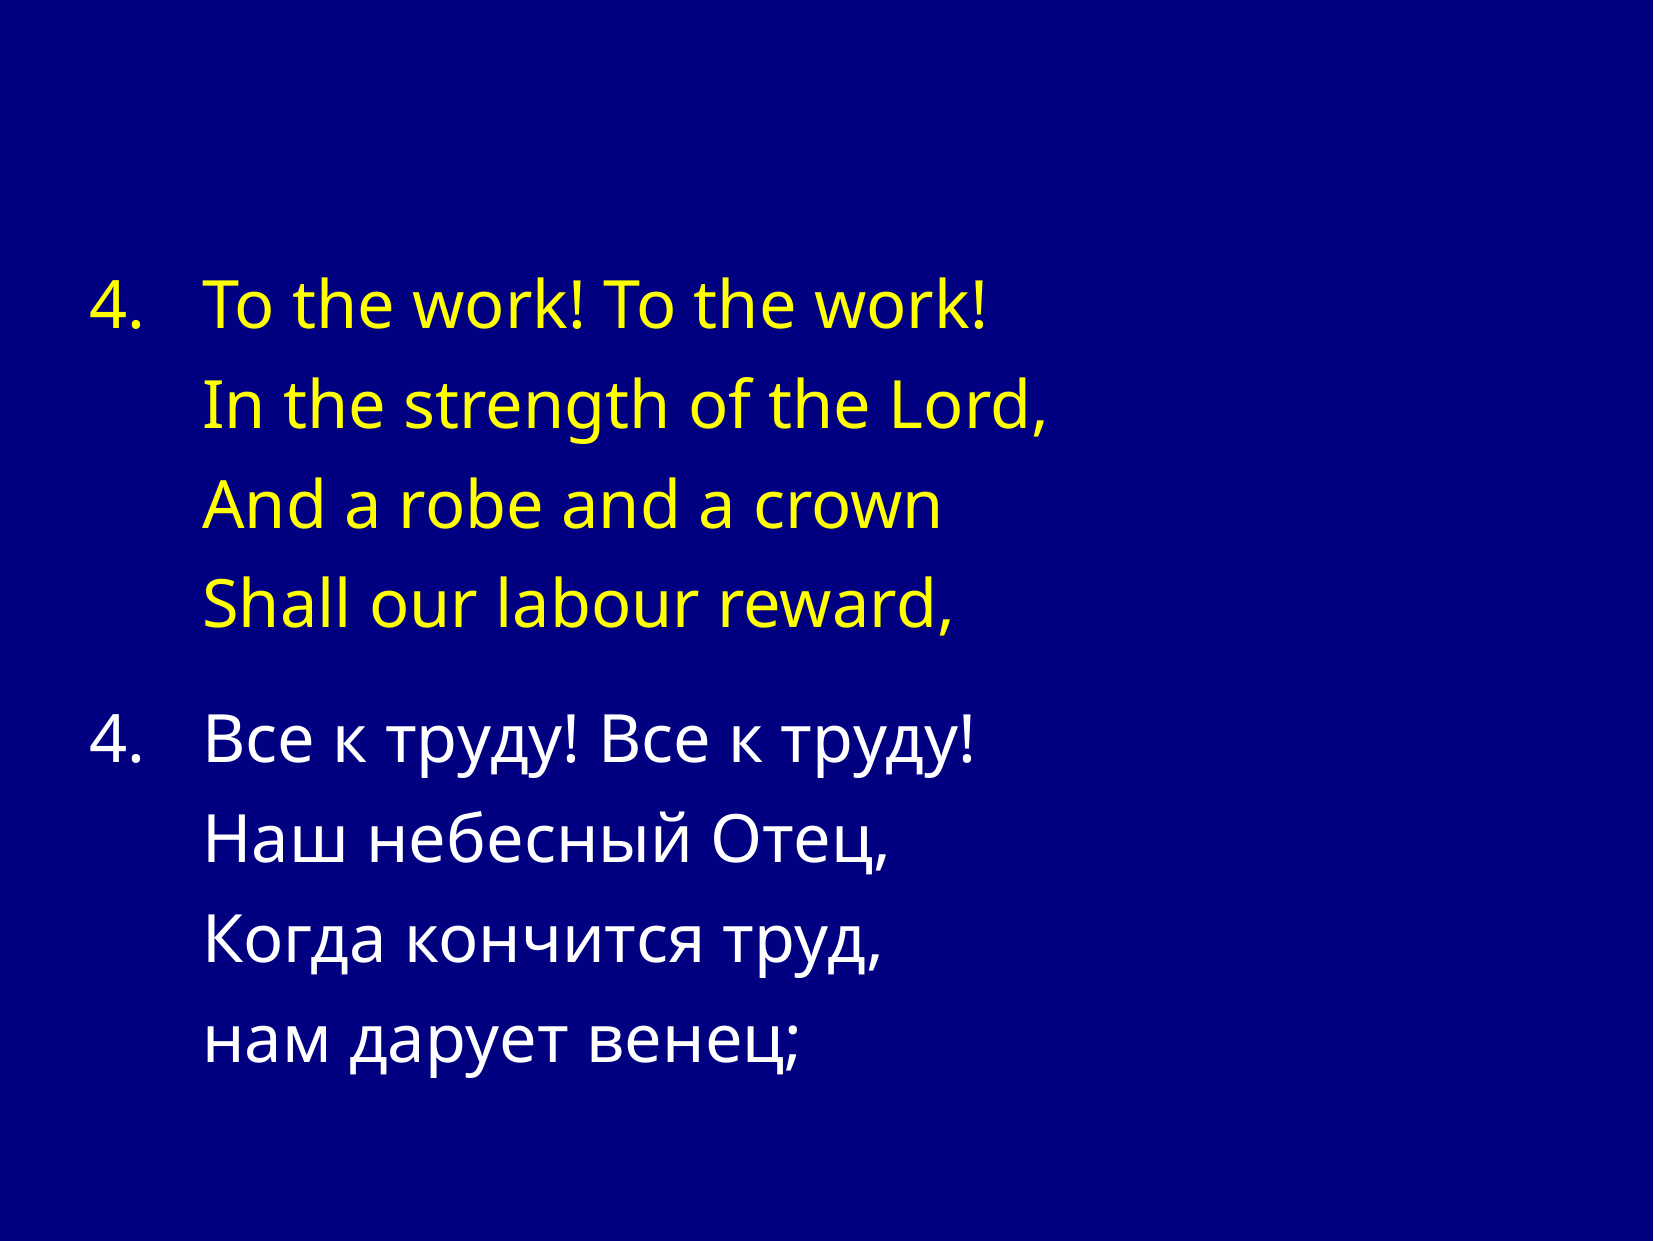

4.	To the work! To the work!
	In the strength of the Lord,
	And a robe and a crown
	Shall our labour reward,
4.	Все к труду! Все к труду!
	Наш небесный Отец,
	Когда кончится труд,
	нам дарует венец;